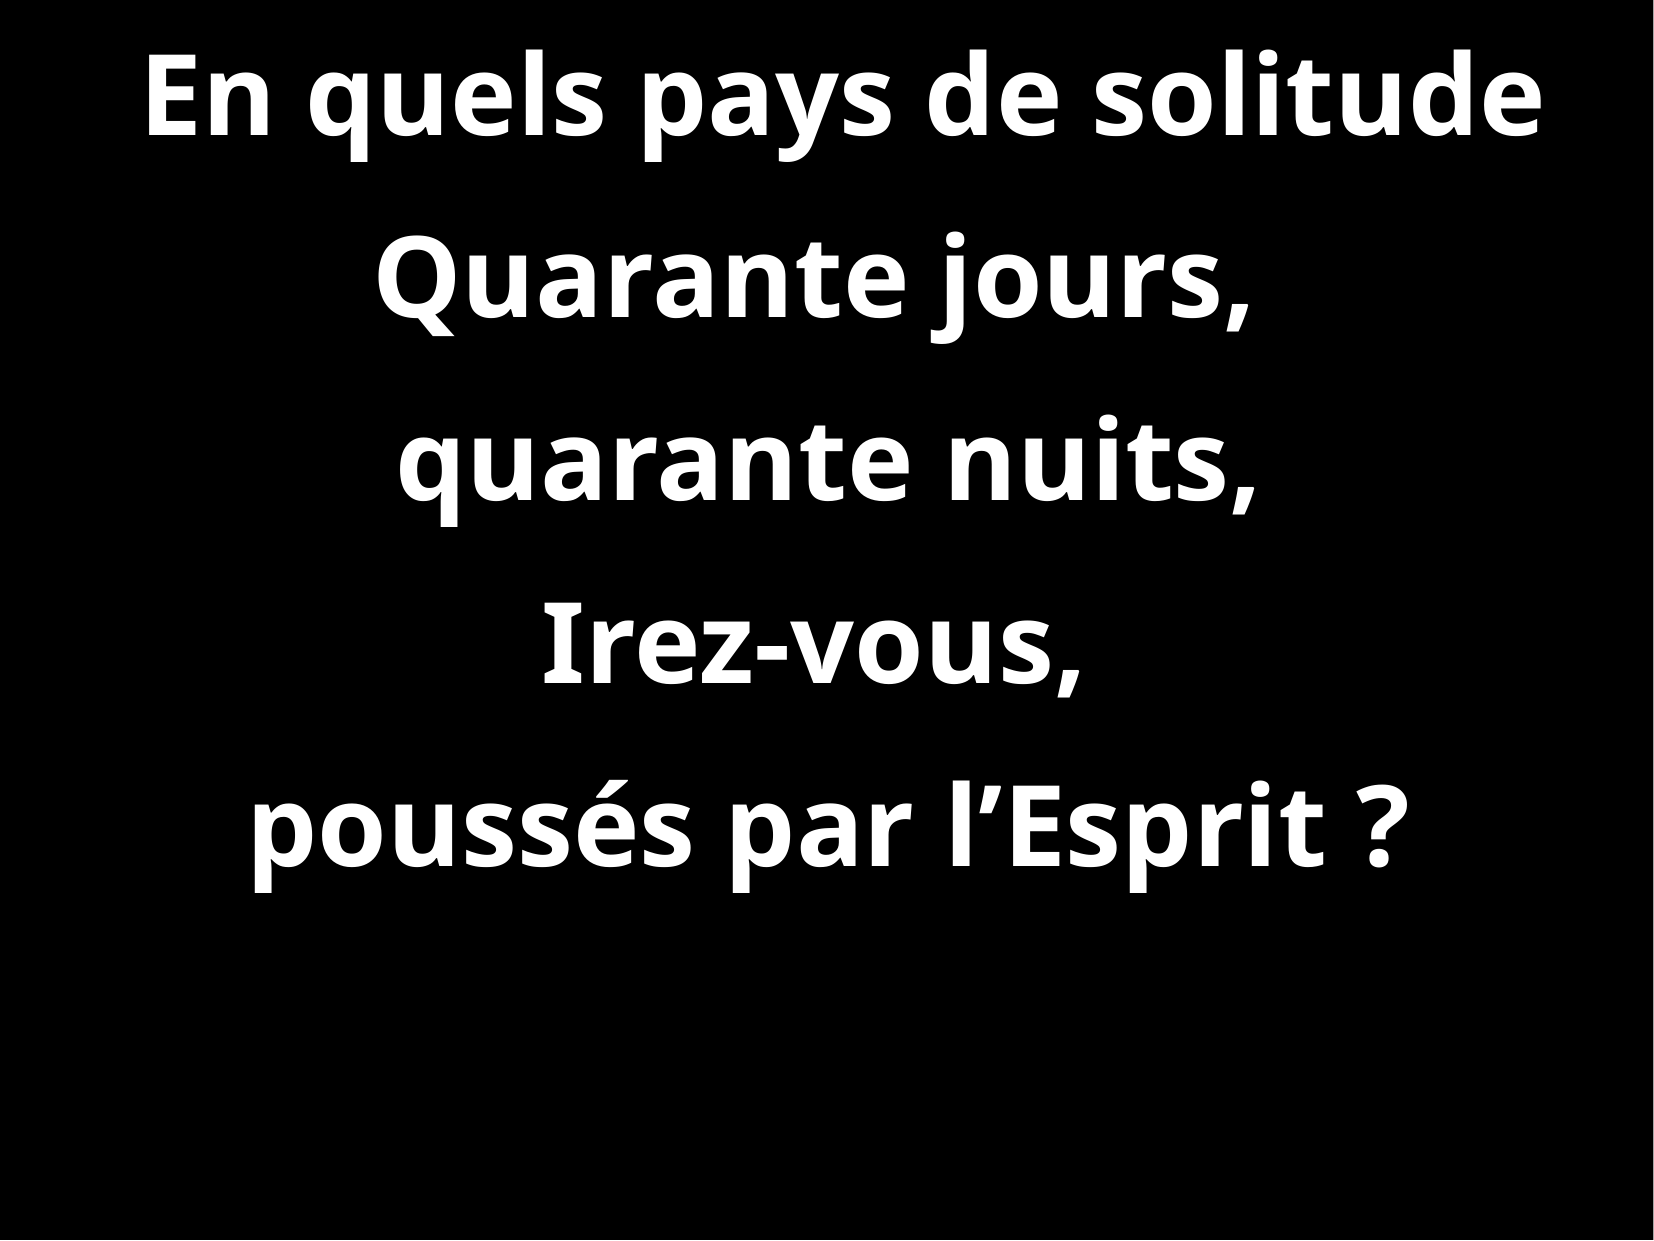

# En quels pays de solitude
Quarante jours,
quarante nuits,
Irez-vous,
poussés par l’Esprit ?